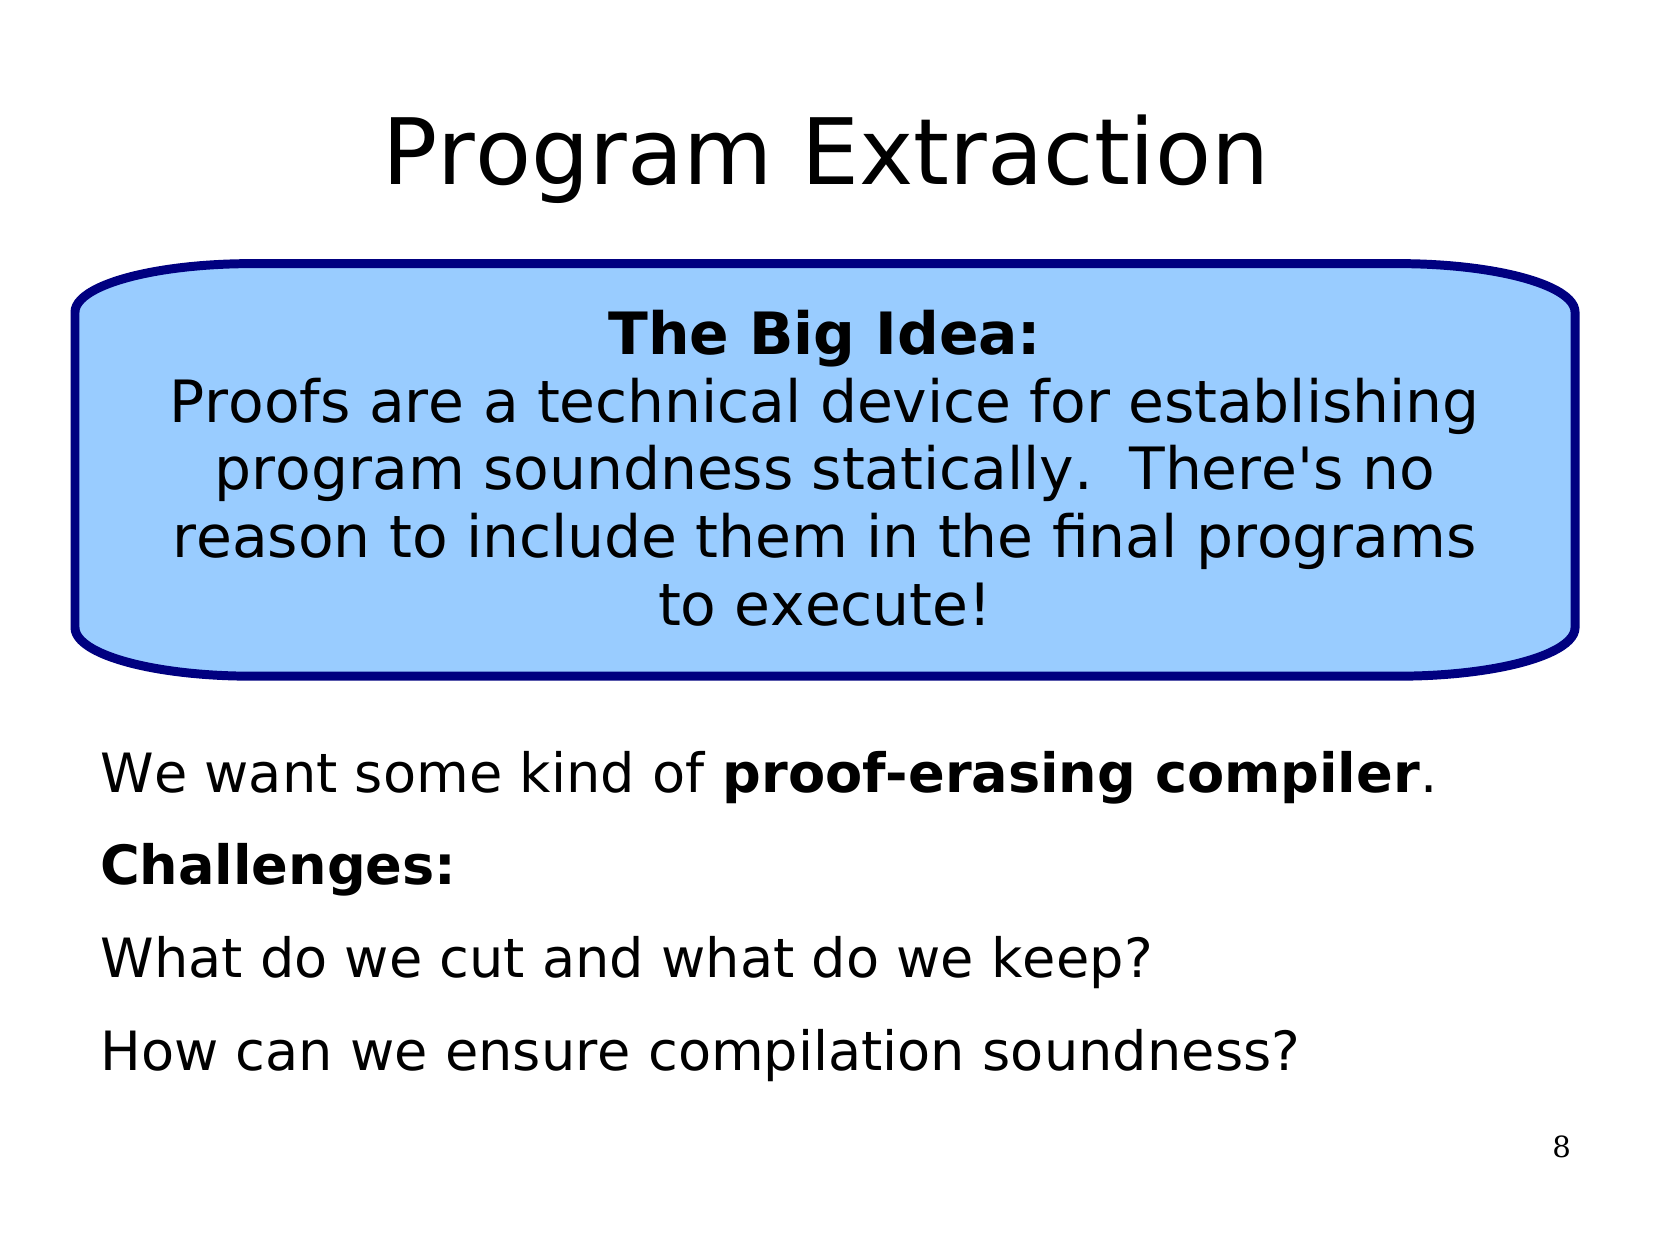

# Program Extraction
The Big Idea:
Proofs are a technical device for establishing program soundness statically. There's no reason to include them in the final programs to execute!
We want some kind of proof-erasing compiler.
Challenges:
What do we cut and what do we keep?
How can we ensure compilation soundness?
8